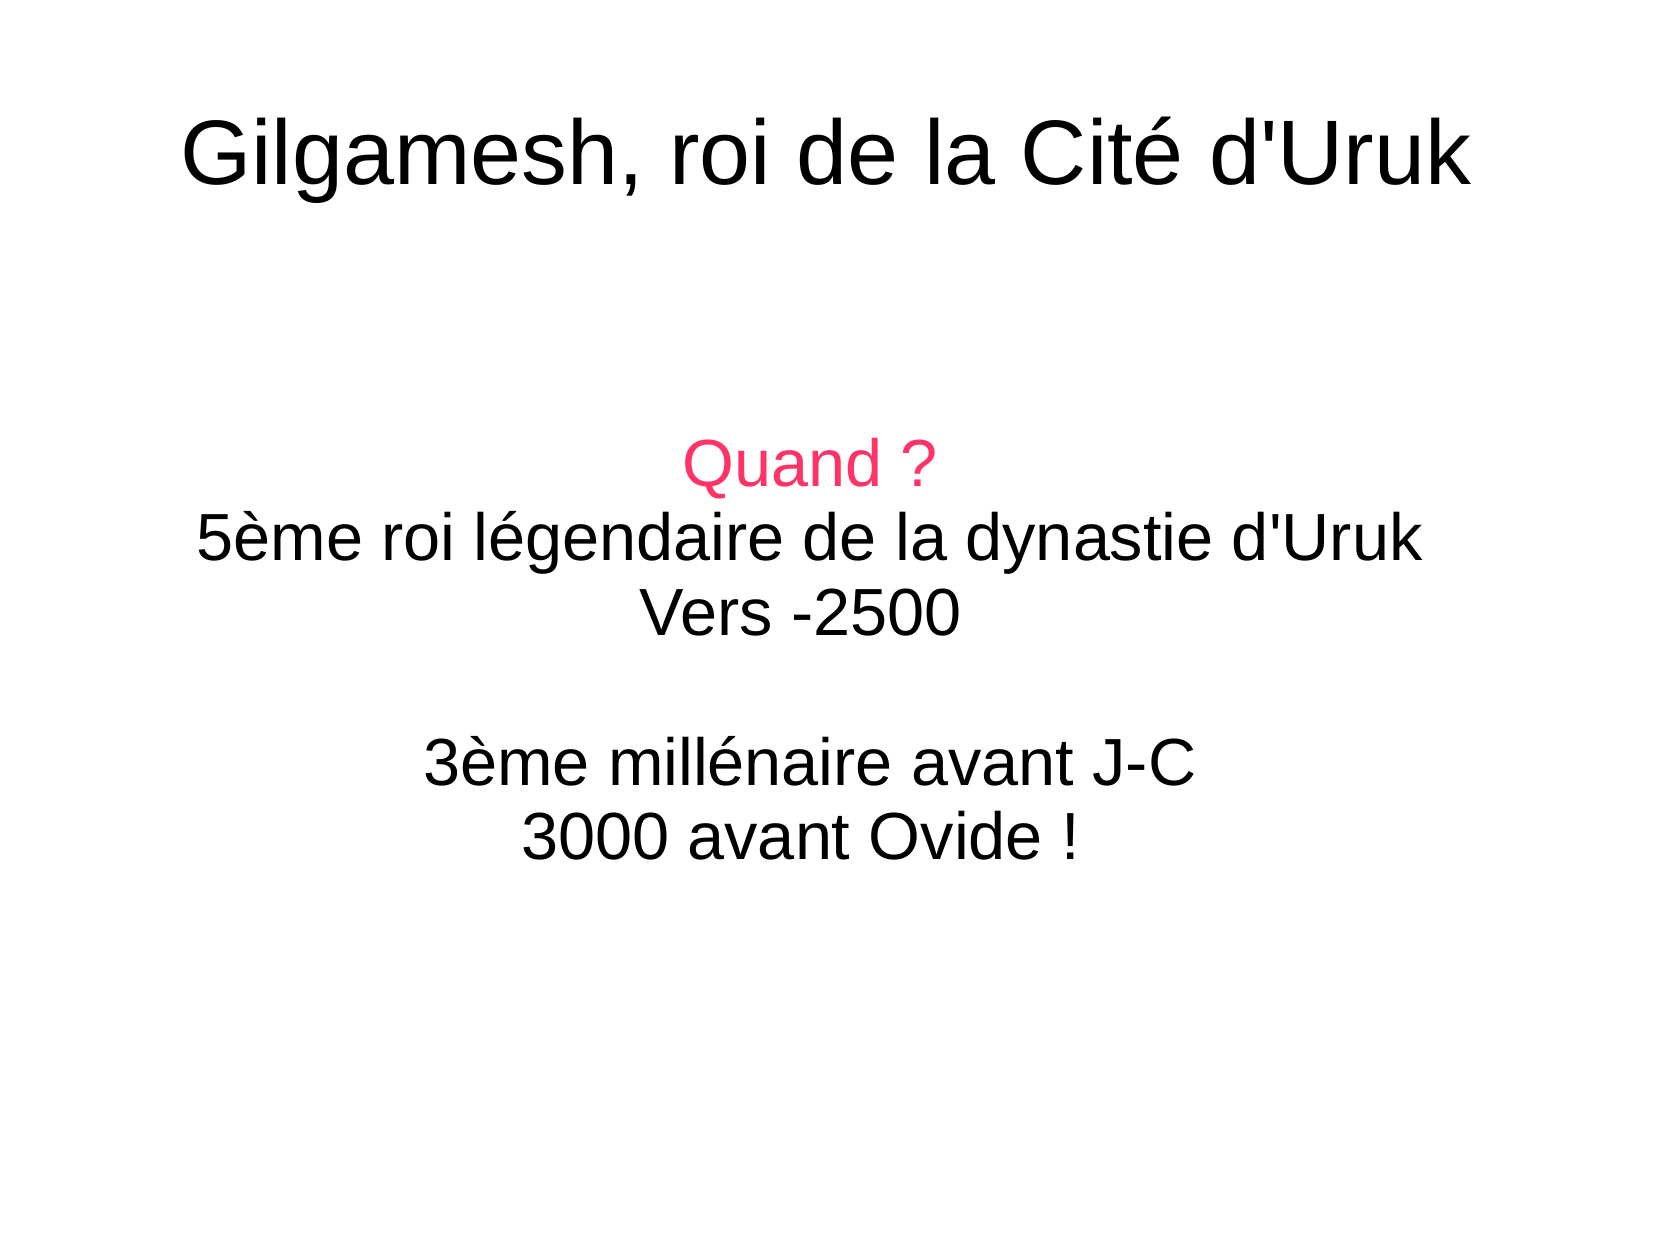

# Gilgamesh, roi de la Cité d'Uruk
Quand ?
5ème roi légendaire de la dynastie d'Uruk
Vers -2500
3ème millénaire avant J-C
3000 avant Ovide !